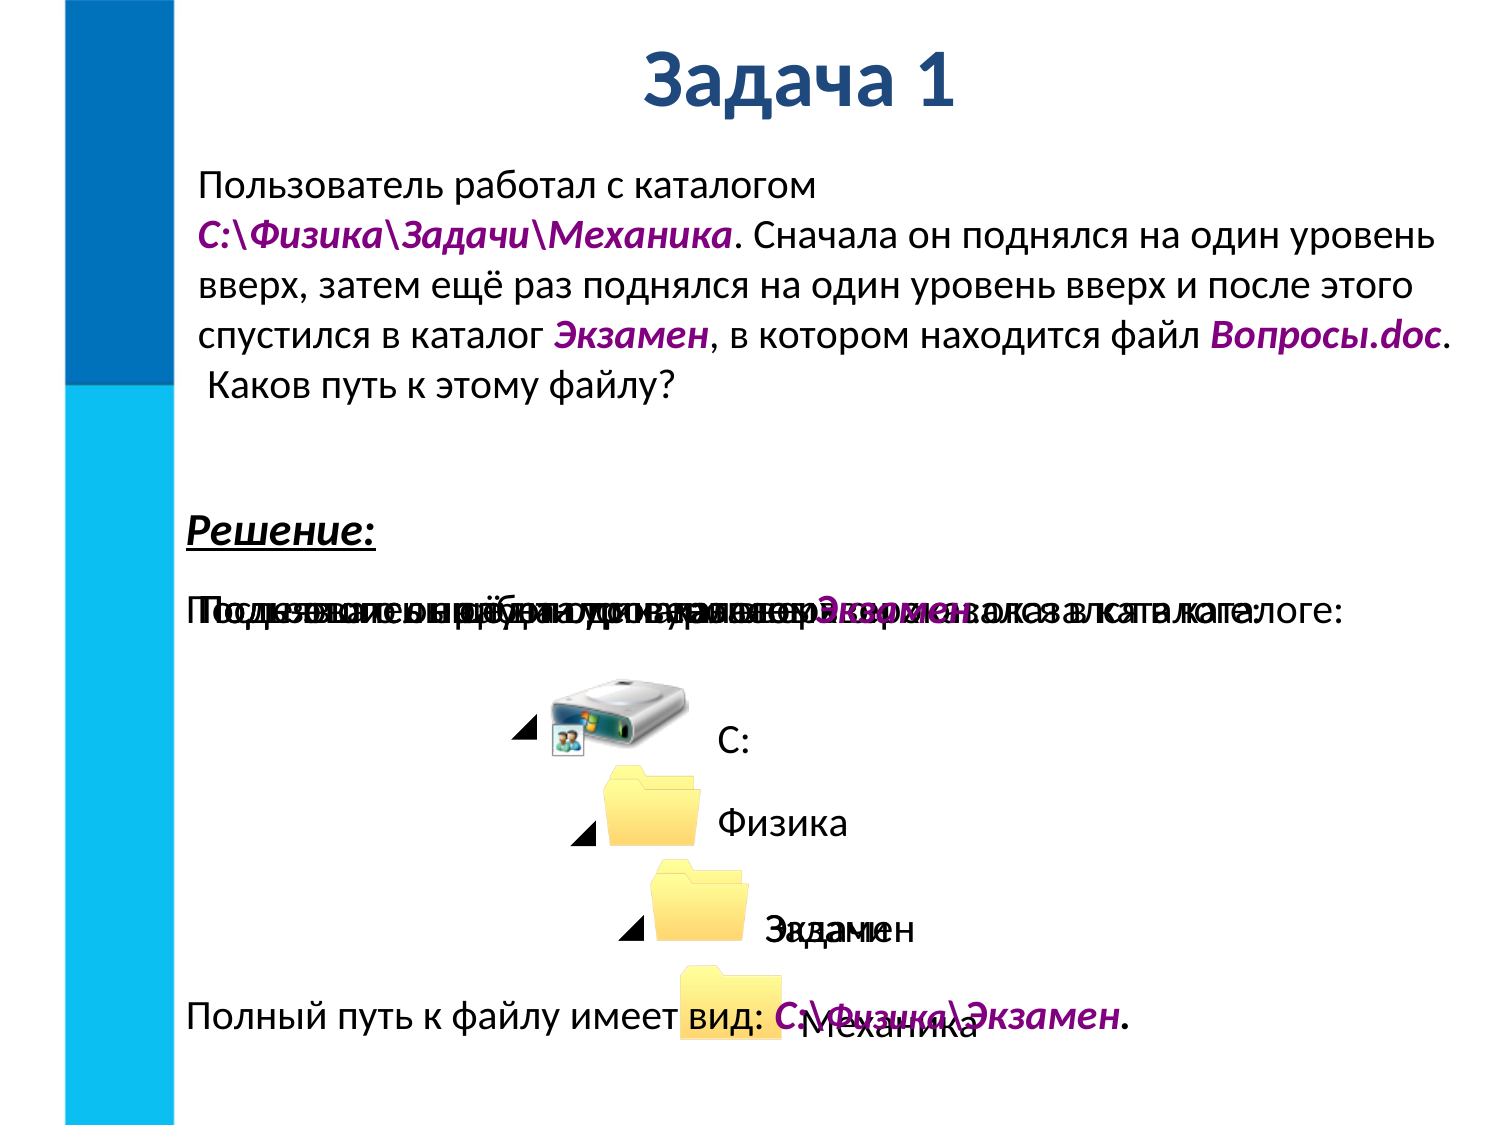

Задача 1
Пользователь работал с каталогом
C:\Физика\Задачи\Механика. Сначала он поднялся на один уровень вверх, затем ещё раз поднялся на один уровень вверх и после этого спустился в каталог Экзамен, в котором находится файл Вопросы.doc. Каков путь к этому файлу?
Решение:
Пользователь работал с каталогом
Поднявшись на один уровень вверх он оказался в каталоге:
Поднявшись ещё на один уровень вверх он оказался в каталоге:
После этого он спустился в каталог Экзамен:
C:
Физика
Задачи
Экзамен
Полный путь к файлу имеет вид: C:\Физика\Экзамен.
Механика